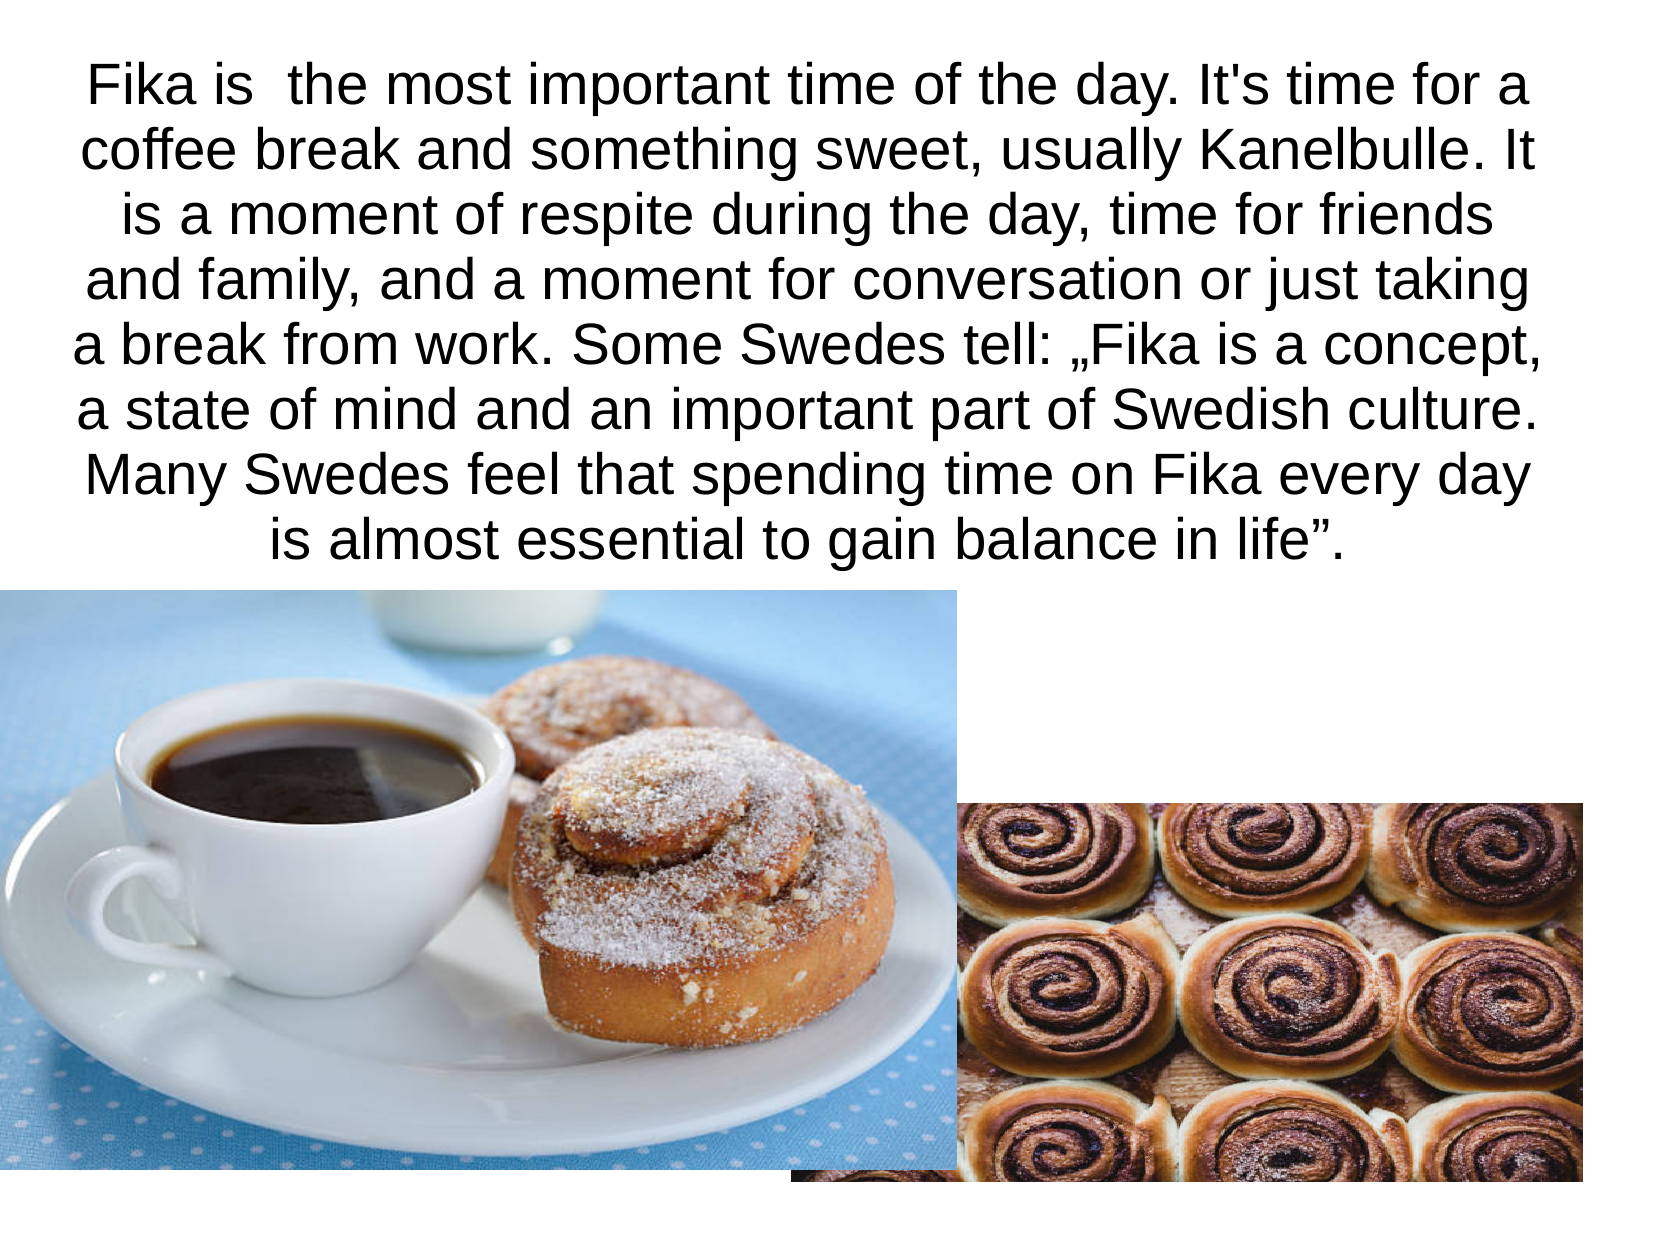

# Fika is the most important time of the day. It's time for a coffee break and something sweet, usually Kanelbulle. It is a moment of respite during the day, time for friends and family, and a moment for conversation or just taking a break from work. Some Swedes tell: „Fika is a concept, a state of mind and an important part of Swedish culture. Many Swedes feel that spending time on Fika every day is almost essential to gain balance in life”.